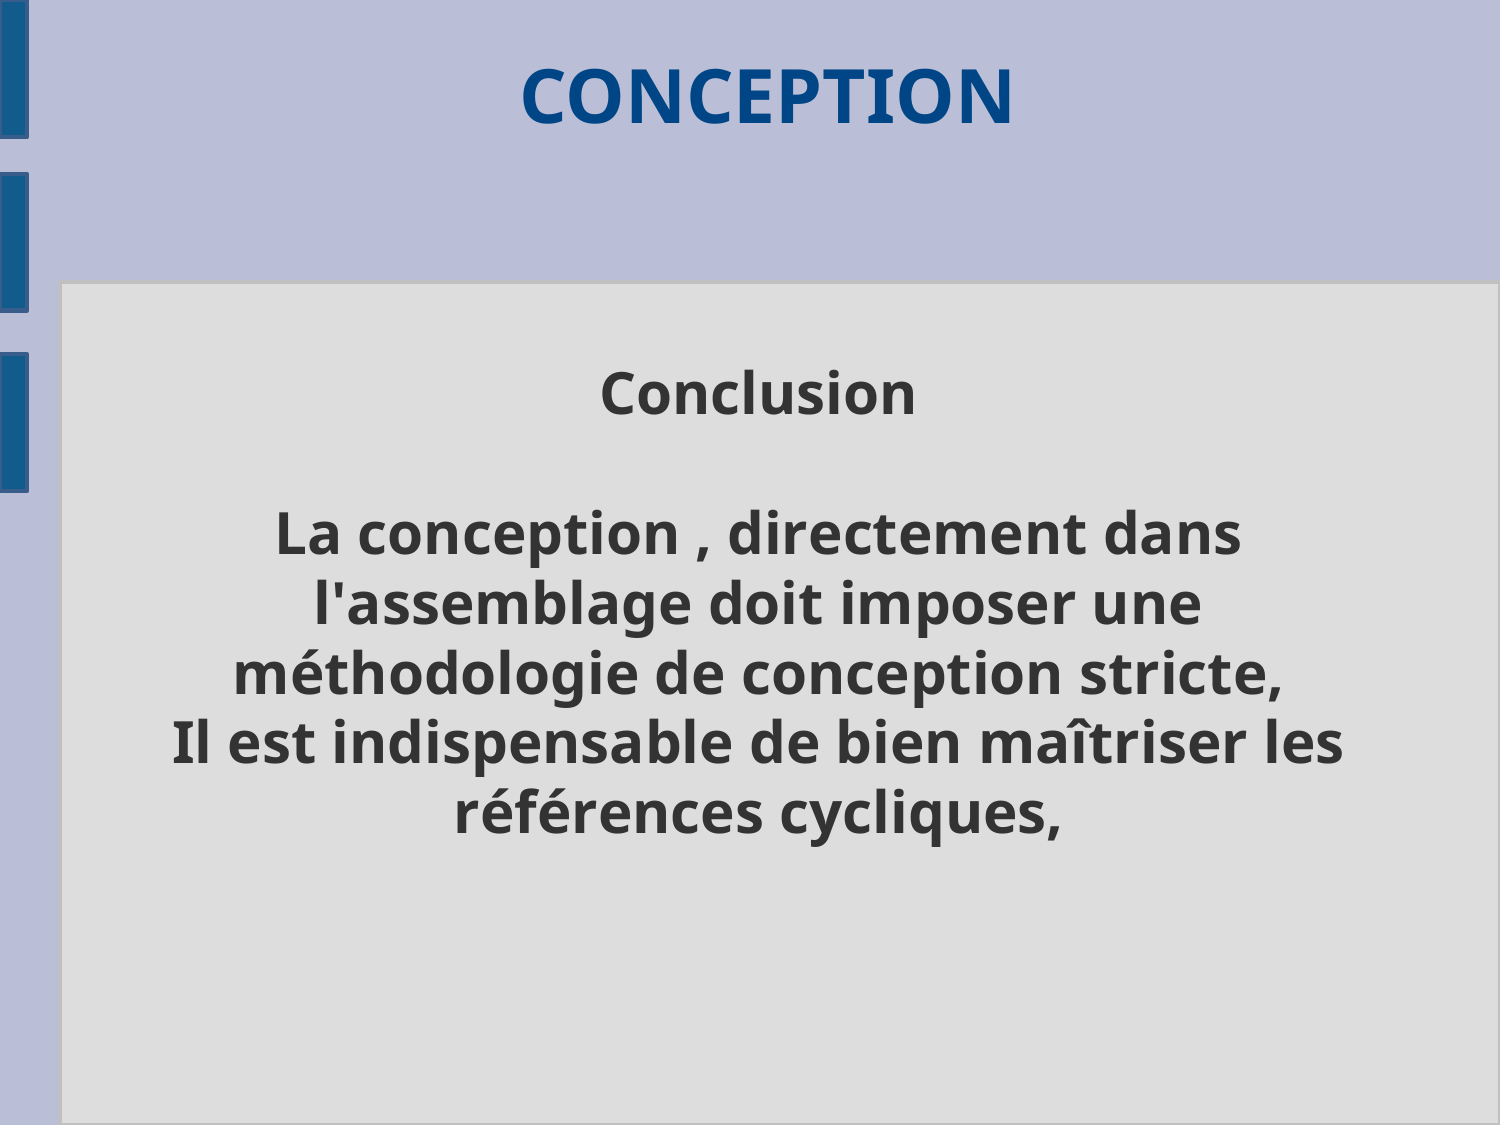

CONCEPTION
# Conclusion La conception , directement dans l'assemblage doit imposer une méthodologie de conception stricte, Il est indispensable de bien maîtriser les références cycliques,